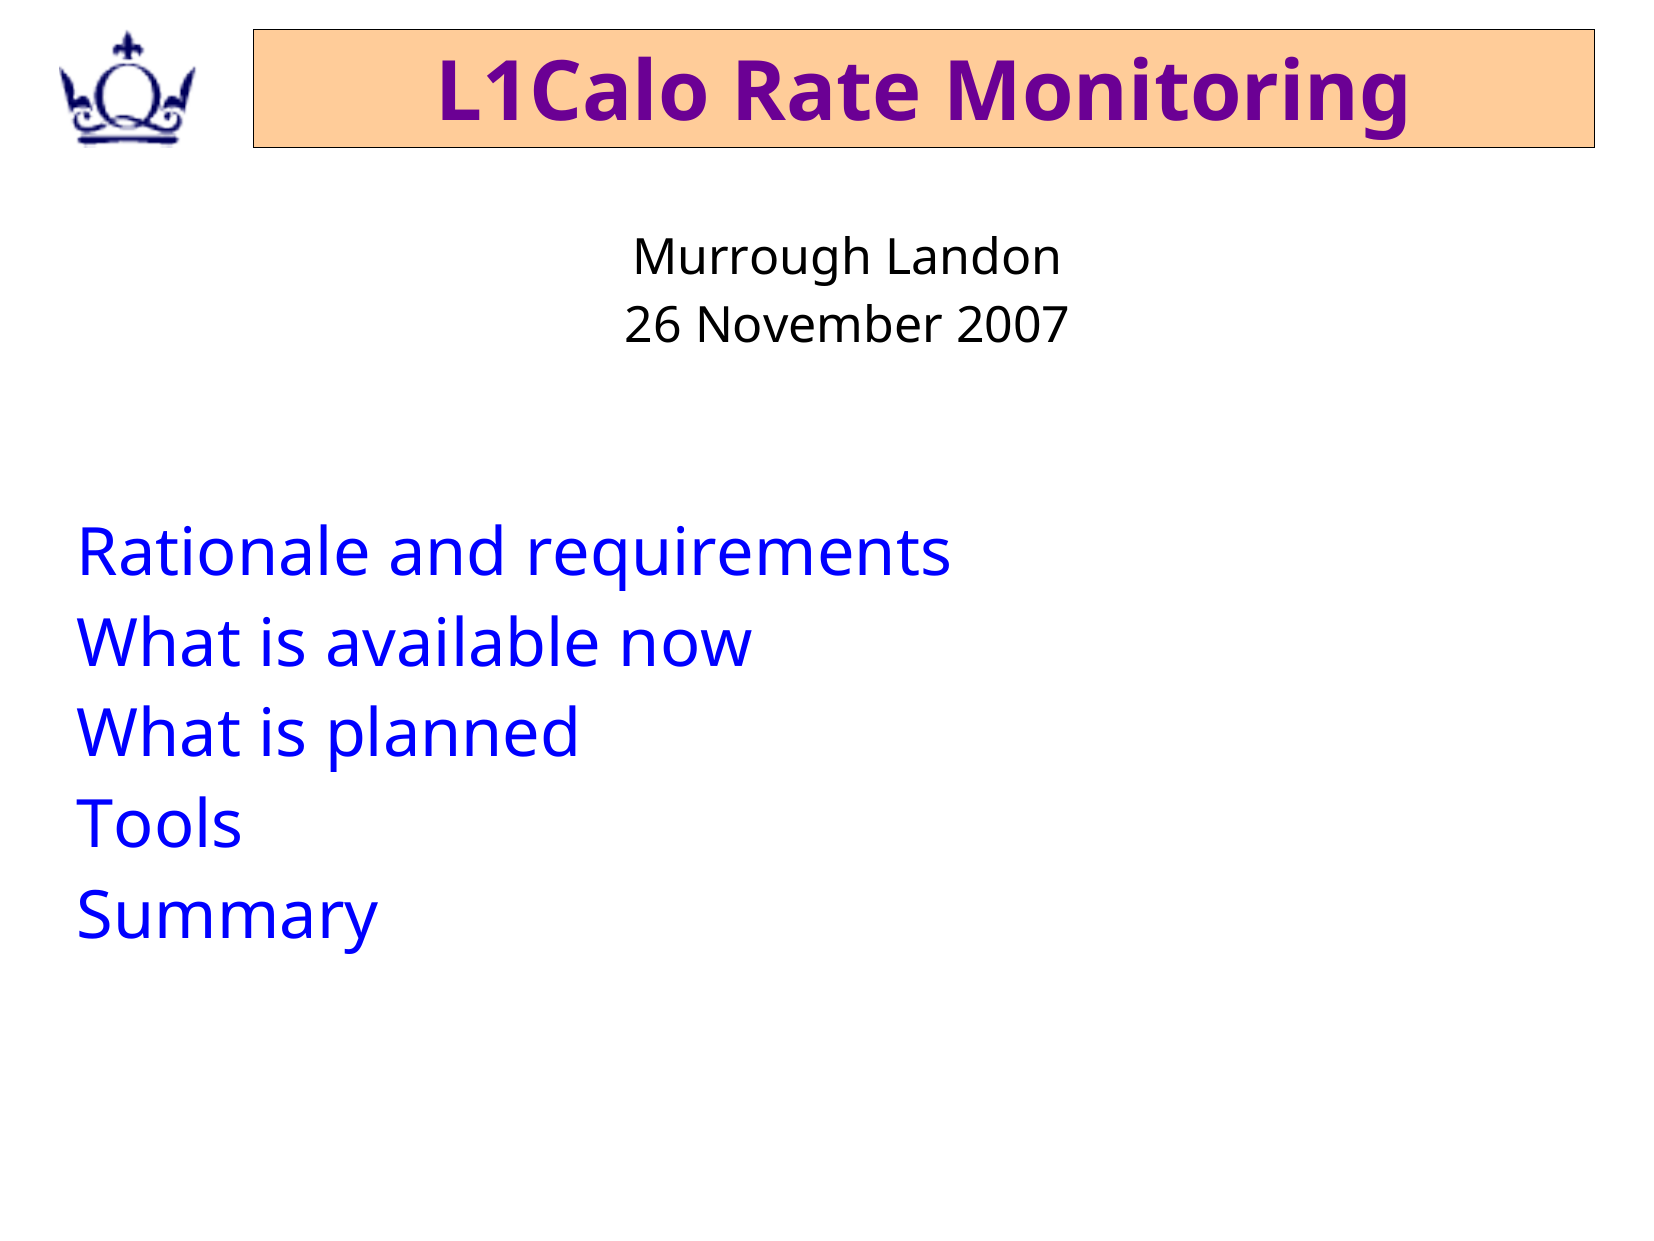

# L1Calo Rate Monitoring
Murrough Landon
26 November 2007
Rationale and requirements
What is available now
What is planned
Tools
Summary